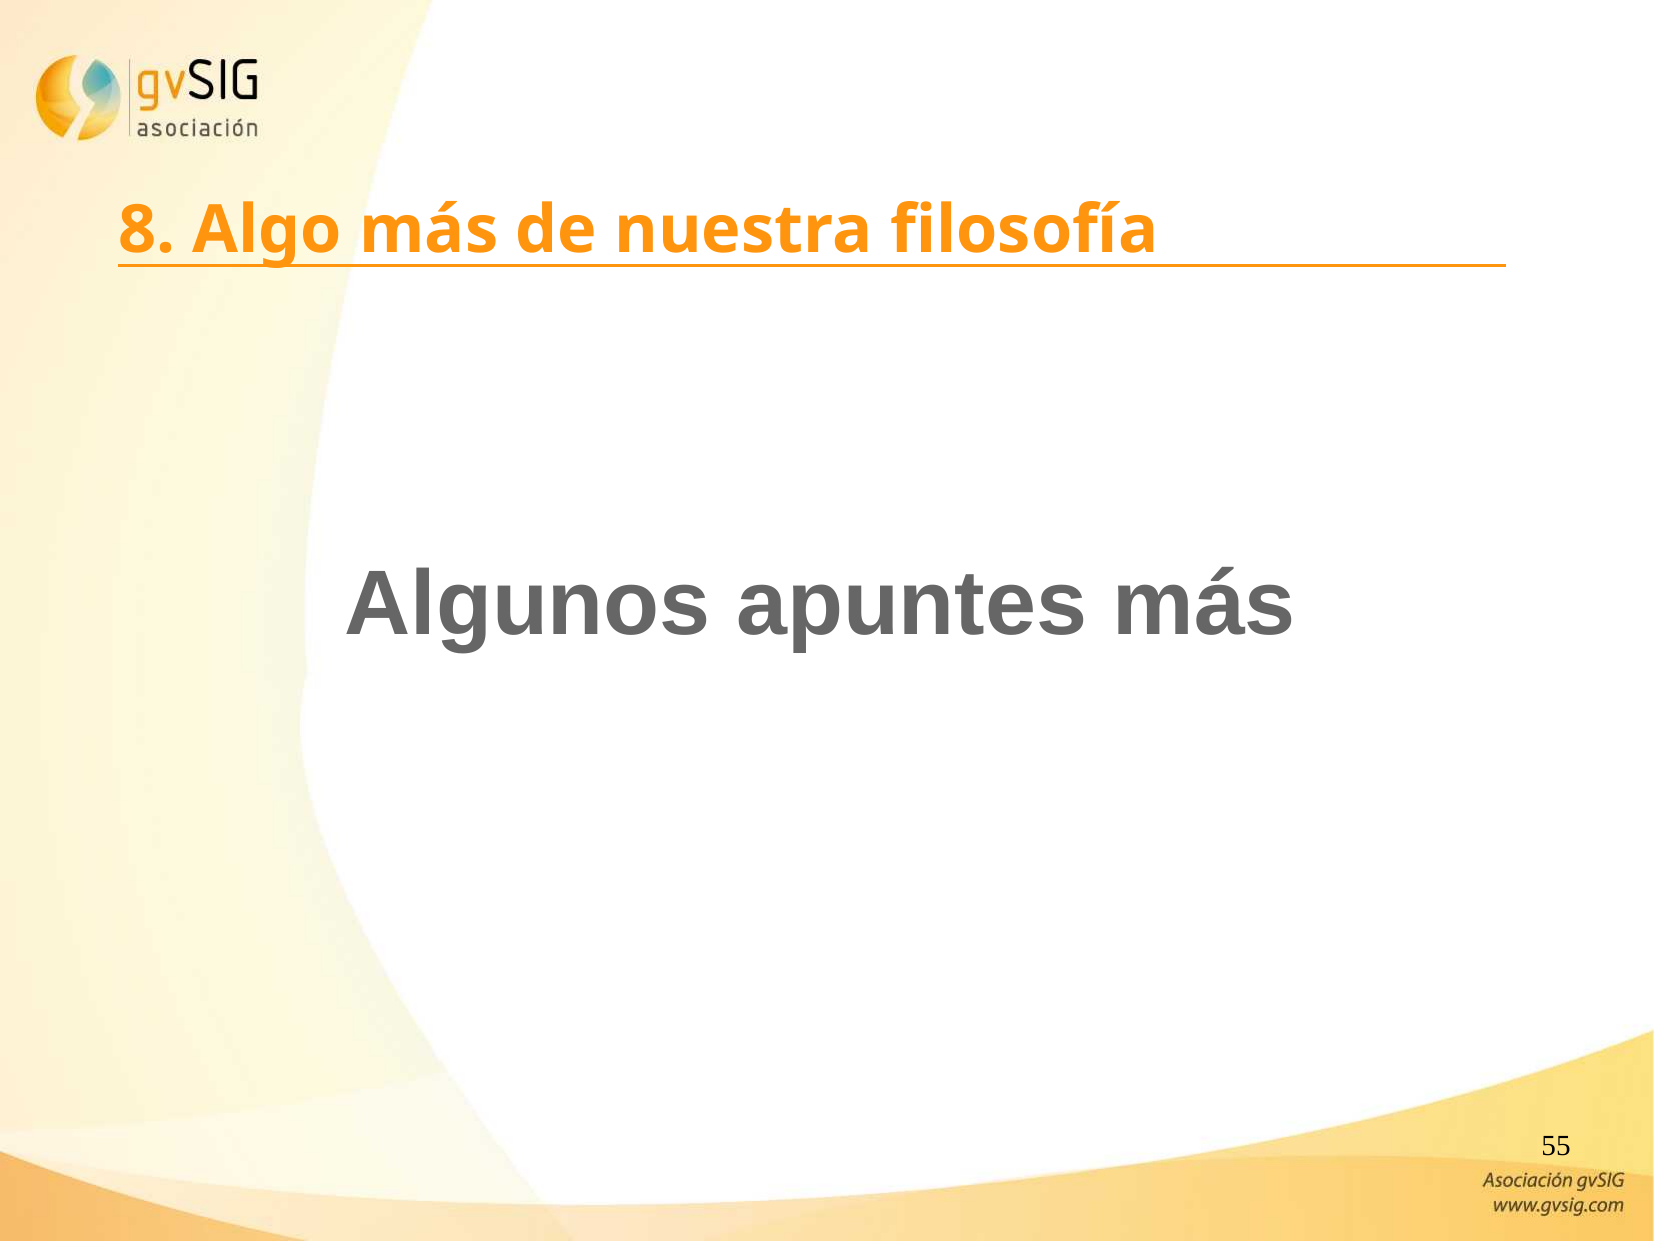

# 8. Algo más de nuestra filosofía
Algunos apuntes más
55